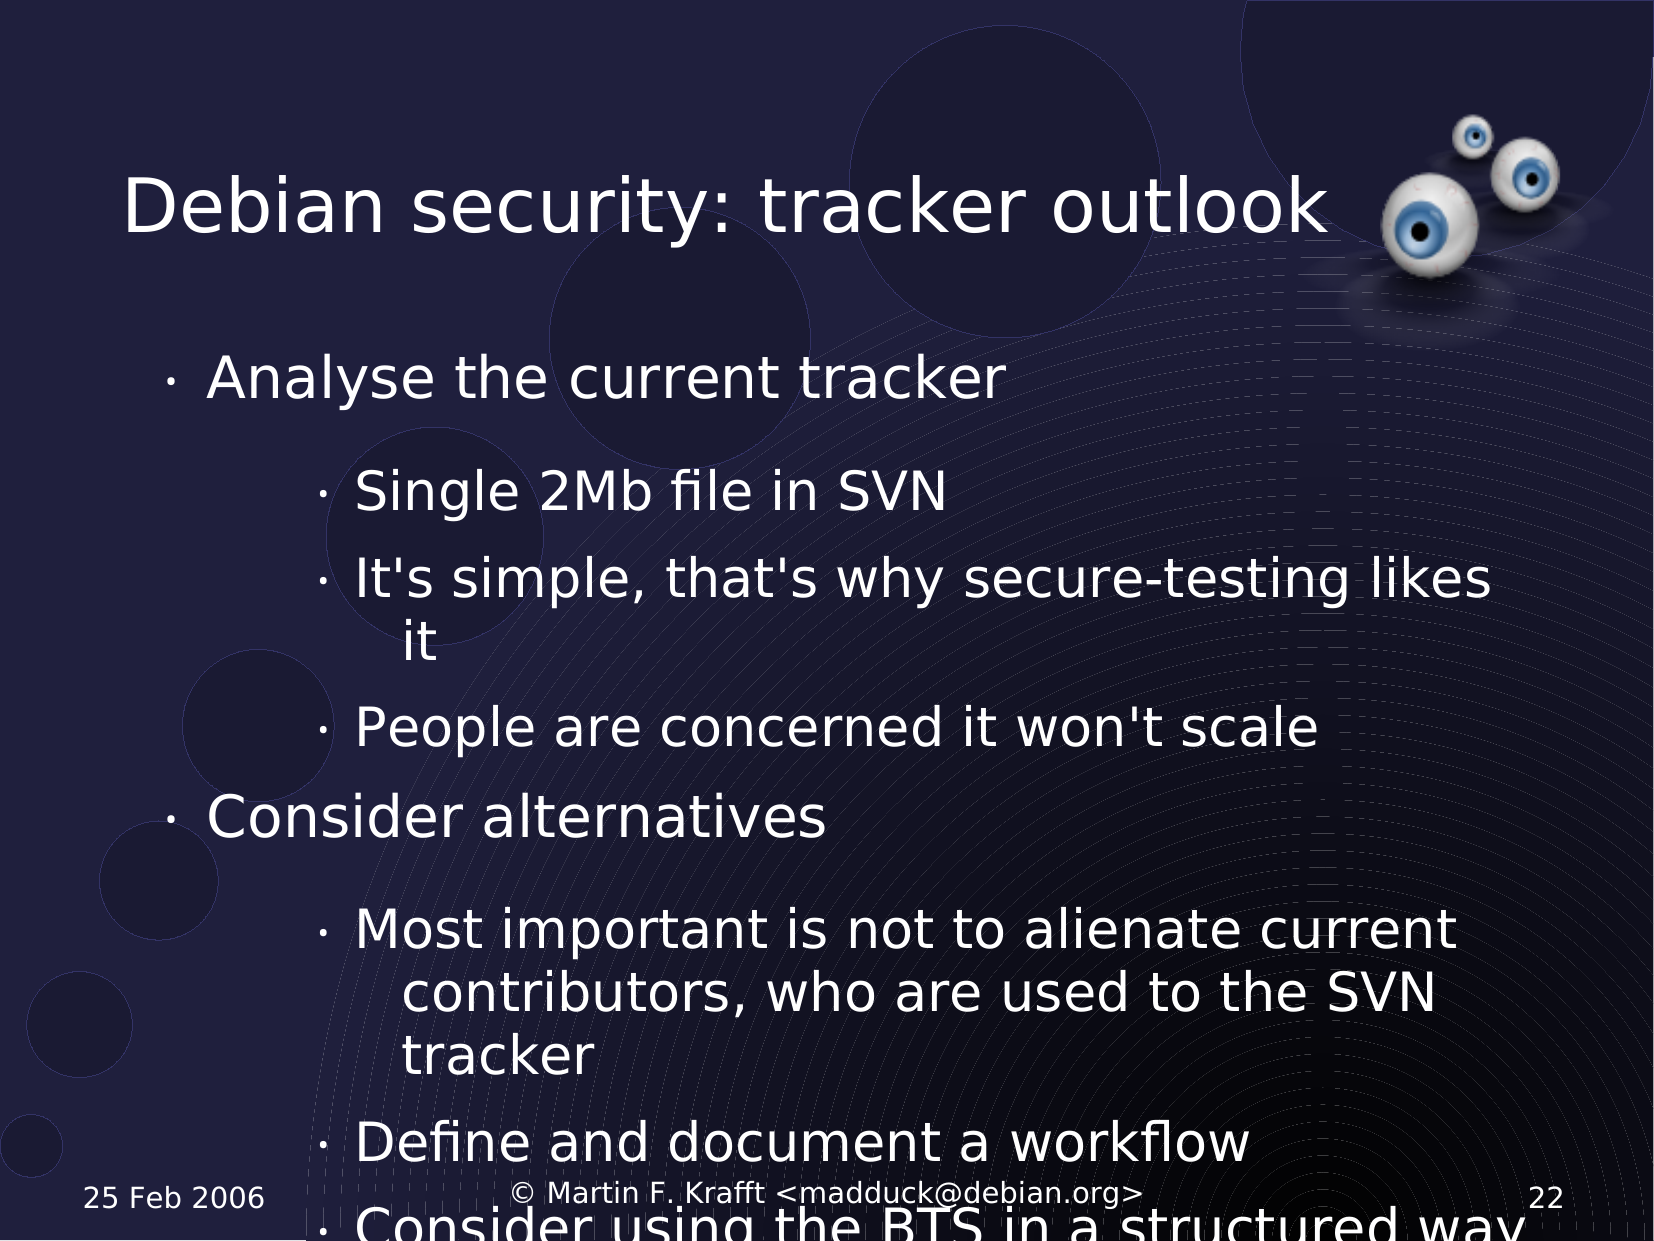

# Debian security: tracker outlook
Analyse the current tracker
Single 2Mb file in SVN
It's simple, that's why secure-testing likes it
People are concerned it won't scale
Consider alternatives
Most important is not to alienate current contributors, who are used to the SVN tracker
Define and document a workflow
Consider using the BTS in a structured way
© Martin F. Krafft <madduck@debian.org>
25 Feb 2006
22